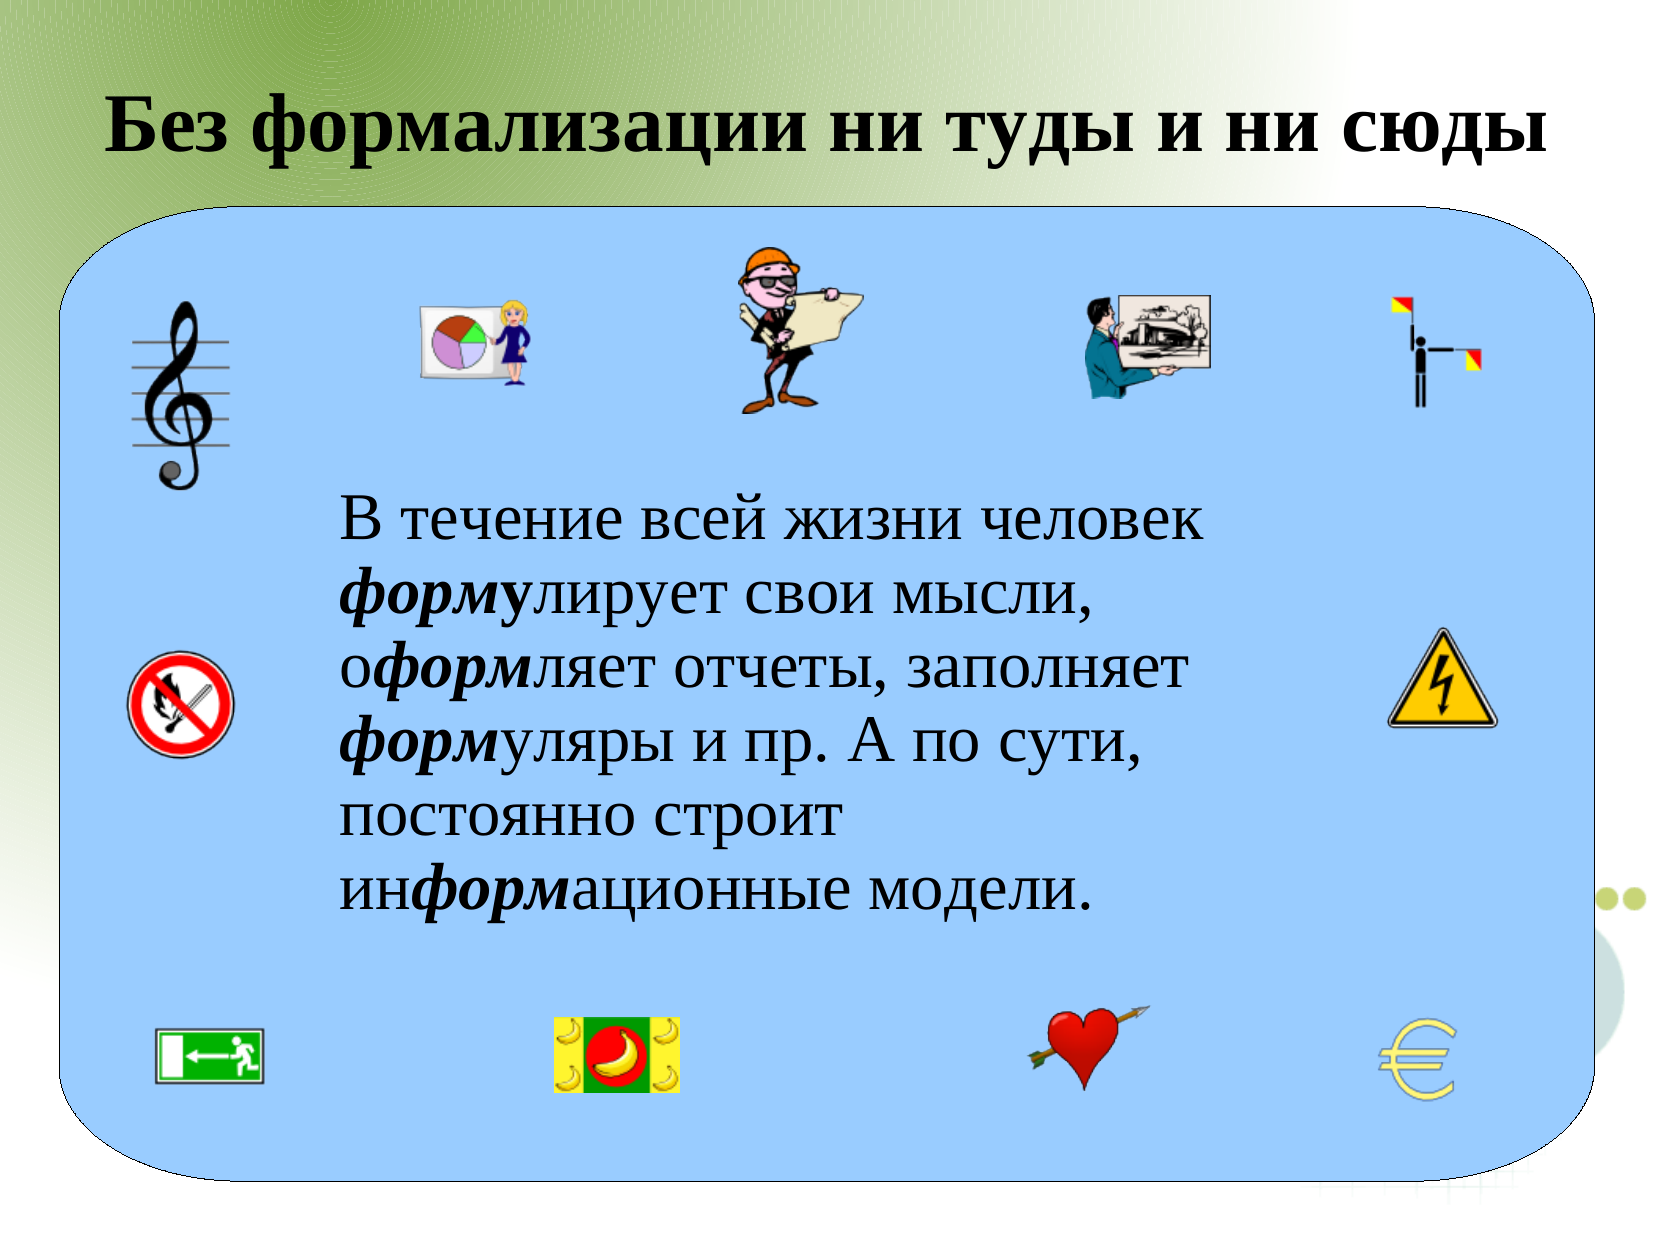

Без формализации ни туды и ни сюды
В течение всей жизни человек формулирует свои мысли, оформляет отчеты, заполняет формуляры и пр. А по сути, постоянно строит информационные модели.